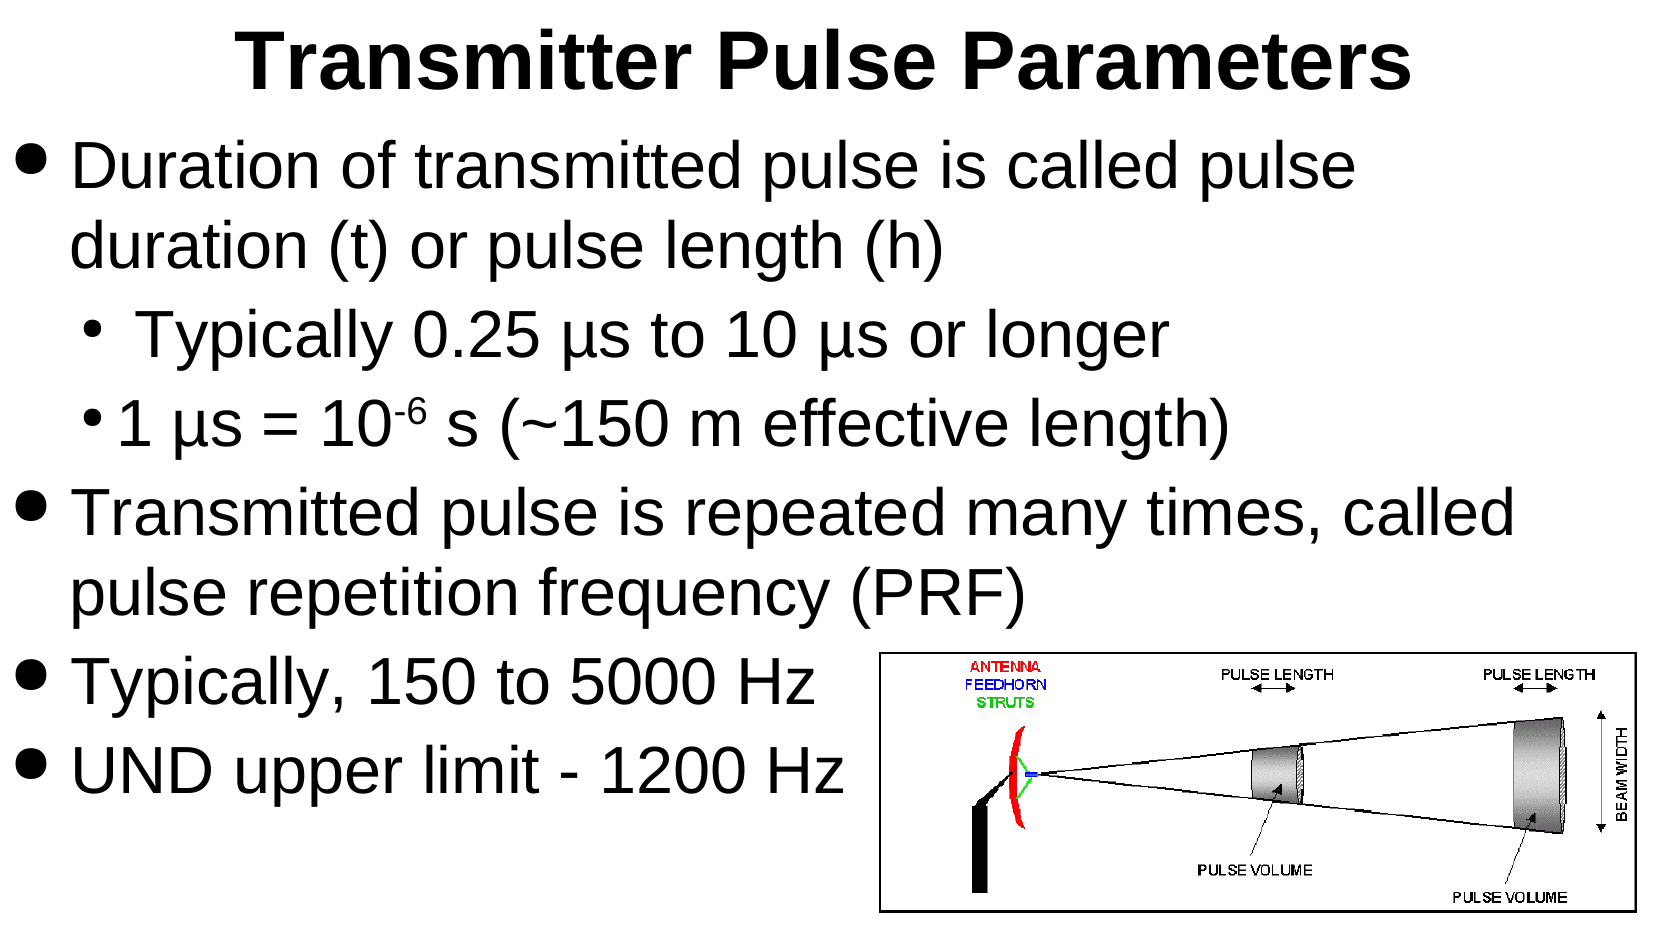

# Transmitter Pulse Parameters
 Duration of transmitted pulse is called pulse duration (t) or pulse length (h)
 Typically 0.25 µs to 10 µs or longer
1 µs = 10-6 s (~150 m effective length)
 Transmitted pulse is repeated many times, called pulse repetition frequency (PRF)
 Typically, 150 to 5000 Hz
 UND upper limit - 1200 Hz